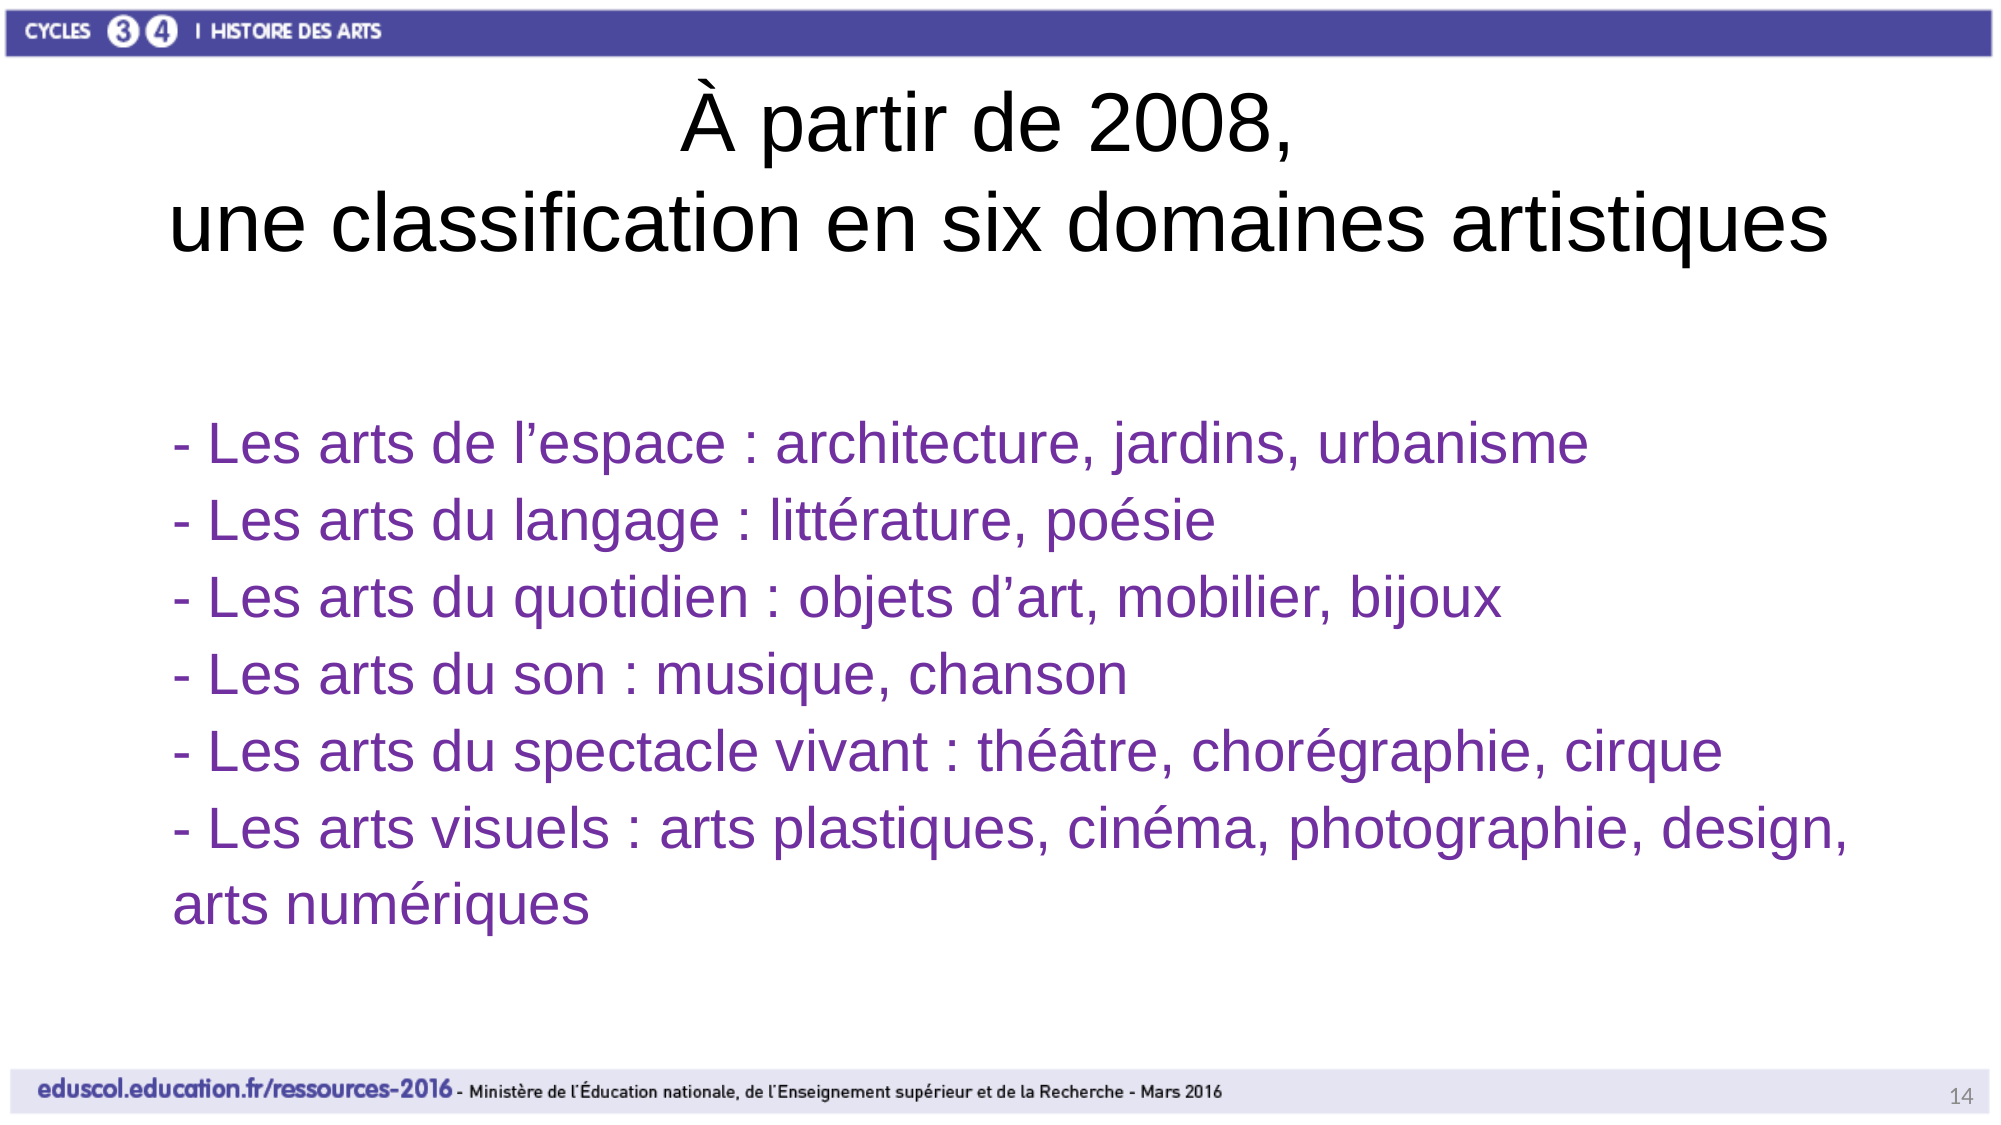

# À partir de 2008, une classification en six domaines artistiques
- Les arts de l’espace : architecture, jardins, urbanisme
- Les arts du langage : littérature, poésie
- Les arts du quotidien : objets d’art, mobilier, bijoux 
- Les arts du son : musique, chanson
- Les arts du spectacle vivant : théâtre, chorégraphie, cirque
- Les arts visuels : arts plastiques, cinéma, photographie, design, arts numériques